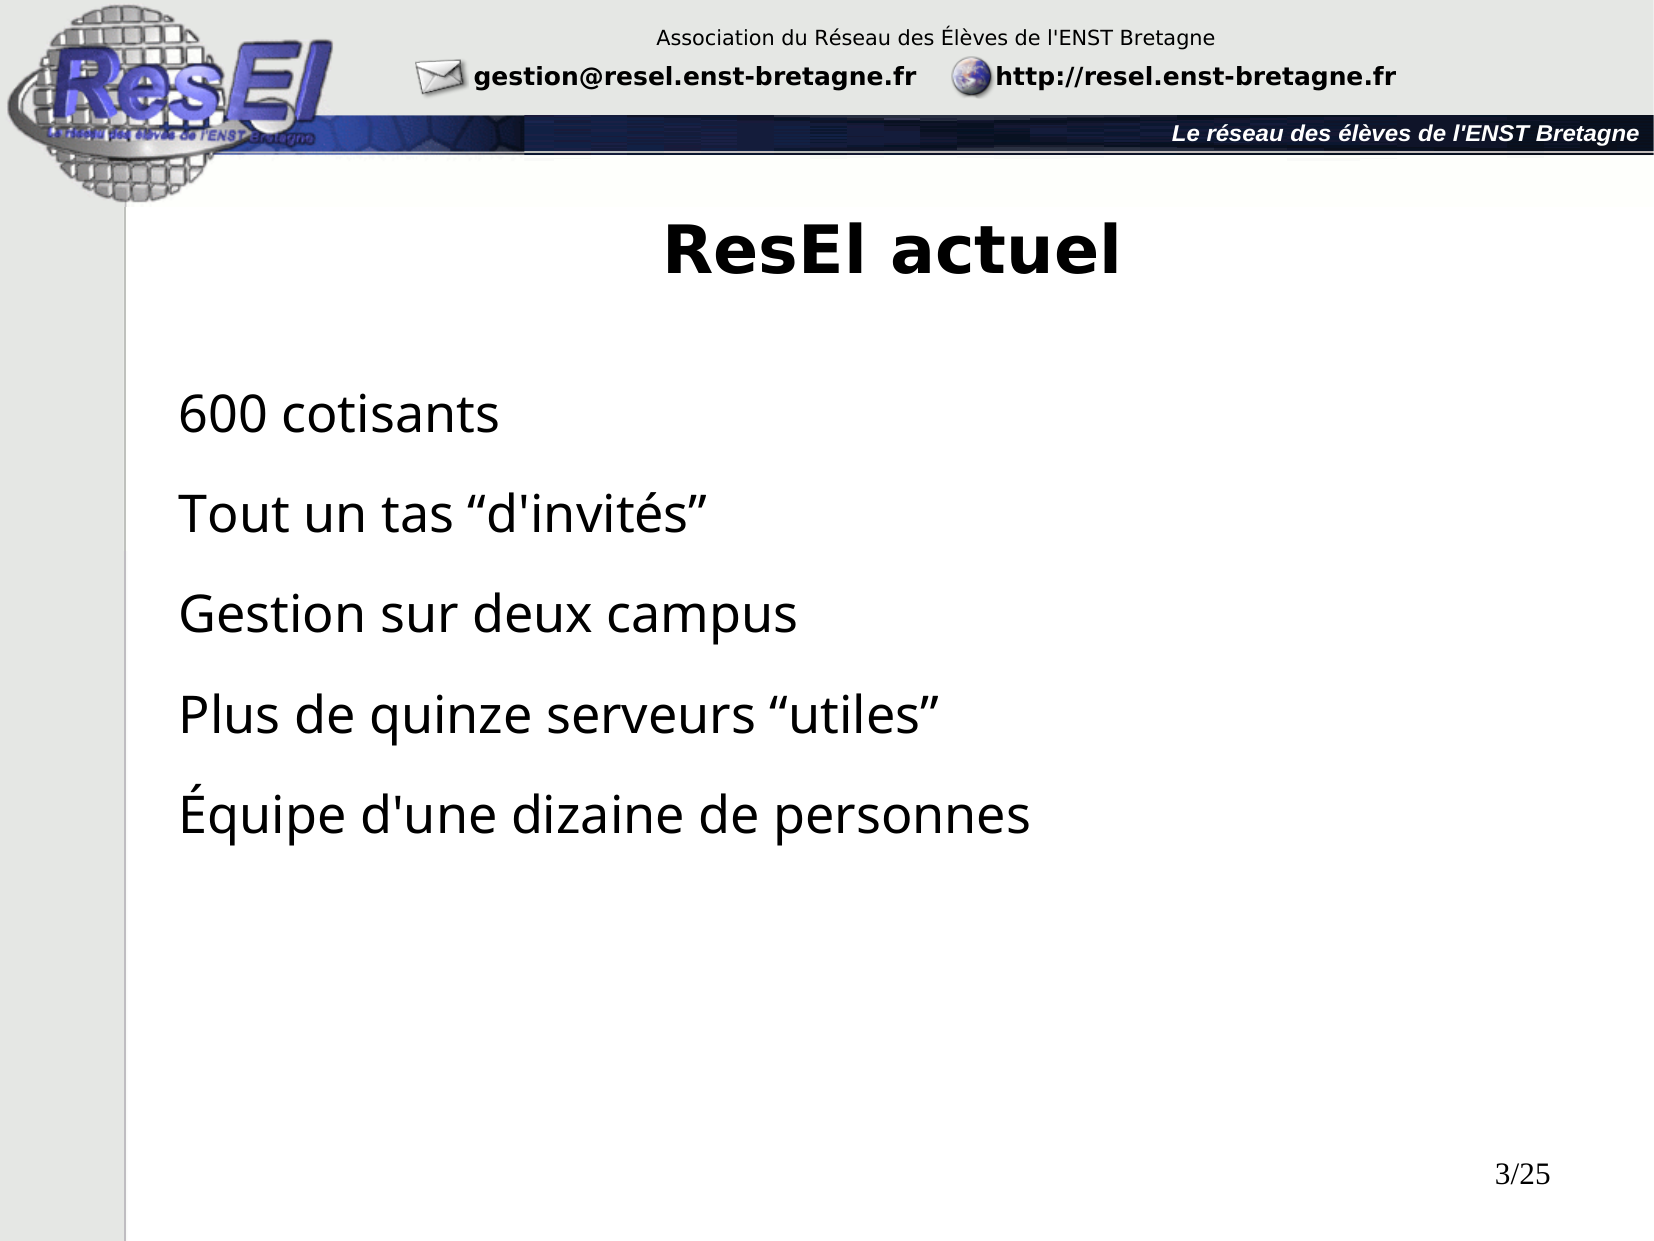

# ResEl actuel
600 cotisants
Tout un tas “d'invités”
Gestion sur deux campus
Plus de quinze serveurs “utiles”
Équipe d'une dizaine de personnes